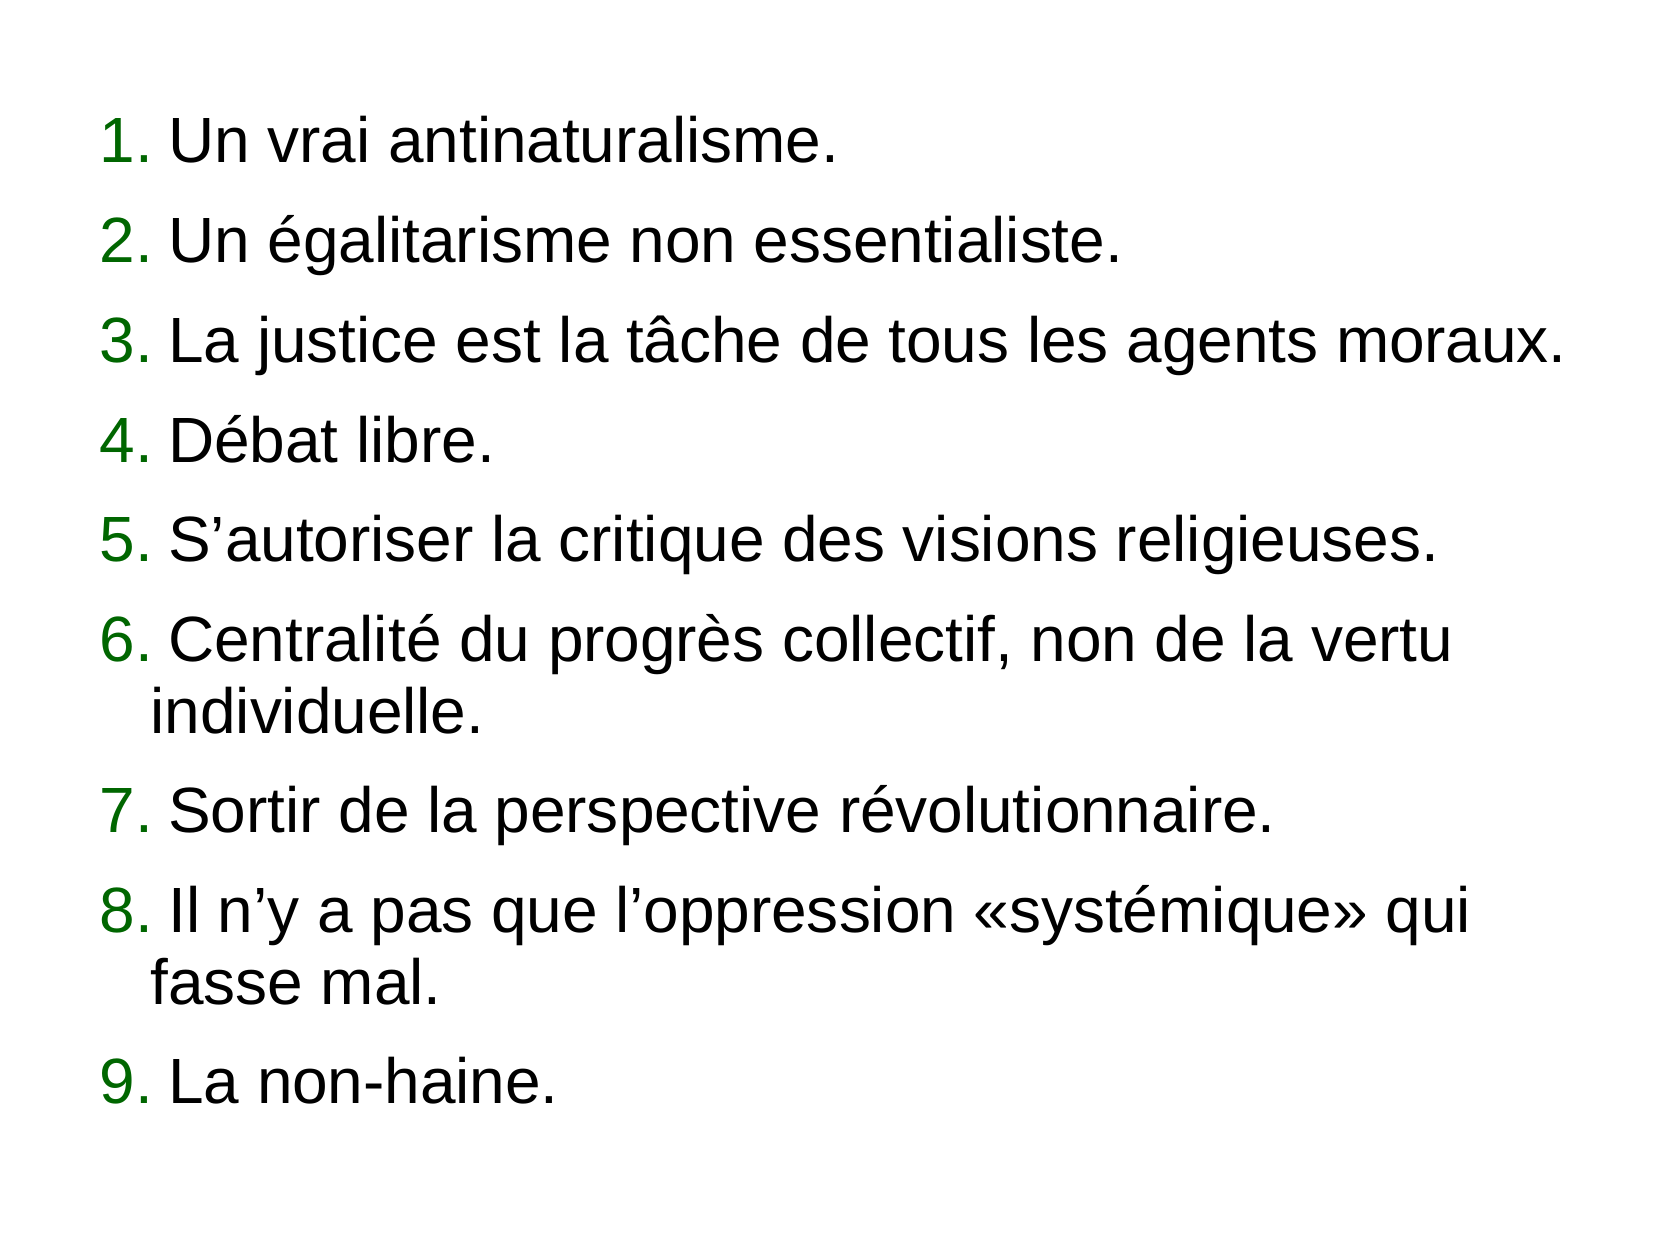

# Un vrai antinaturalisme.
 Un égalitarisme non essentialiste.
 La justice est la tâche de tous les agents moraux.
 Débat libre.
 S’autoriser la critique des visions religieuses.
 Centralité du progrès collectif, non de la vertu individuelle.
 Sortir de la perspective révolutionnaire.
 Il n’y a pas que l’oppression «systémique» qui fasse mal.
 La non-haine.